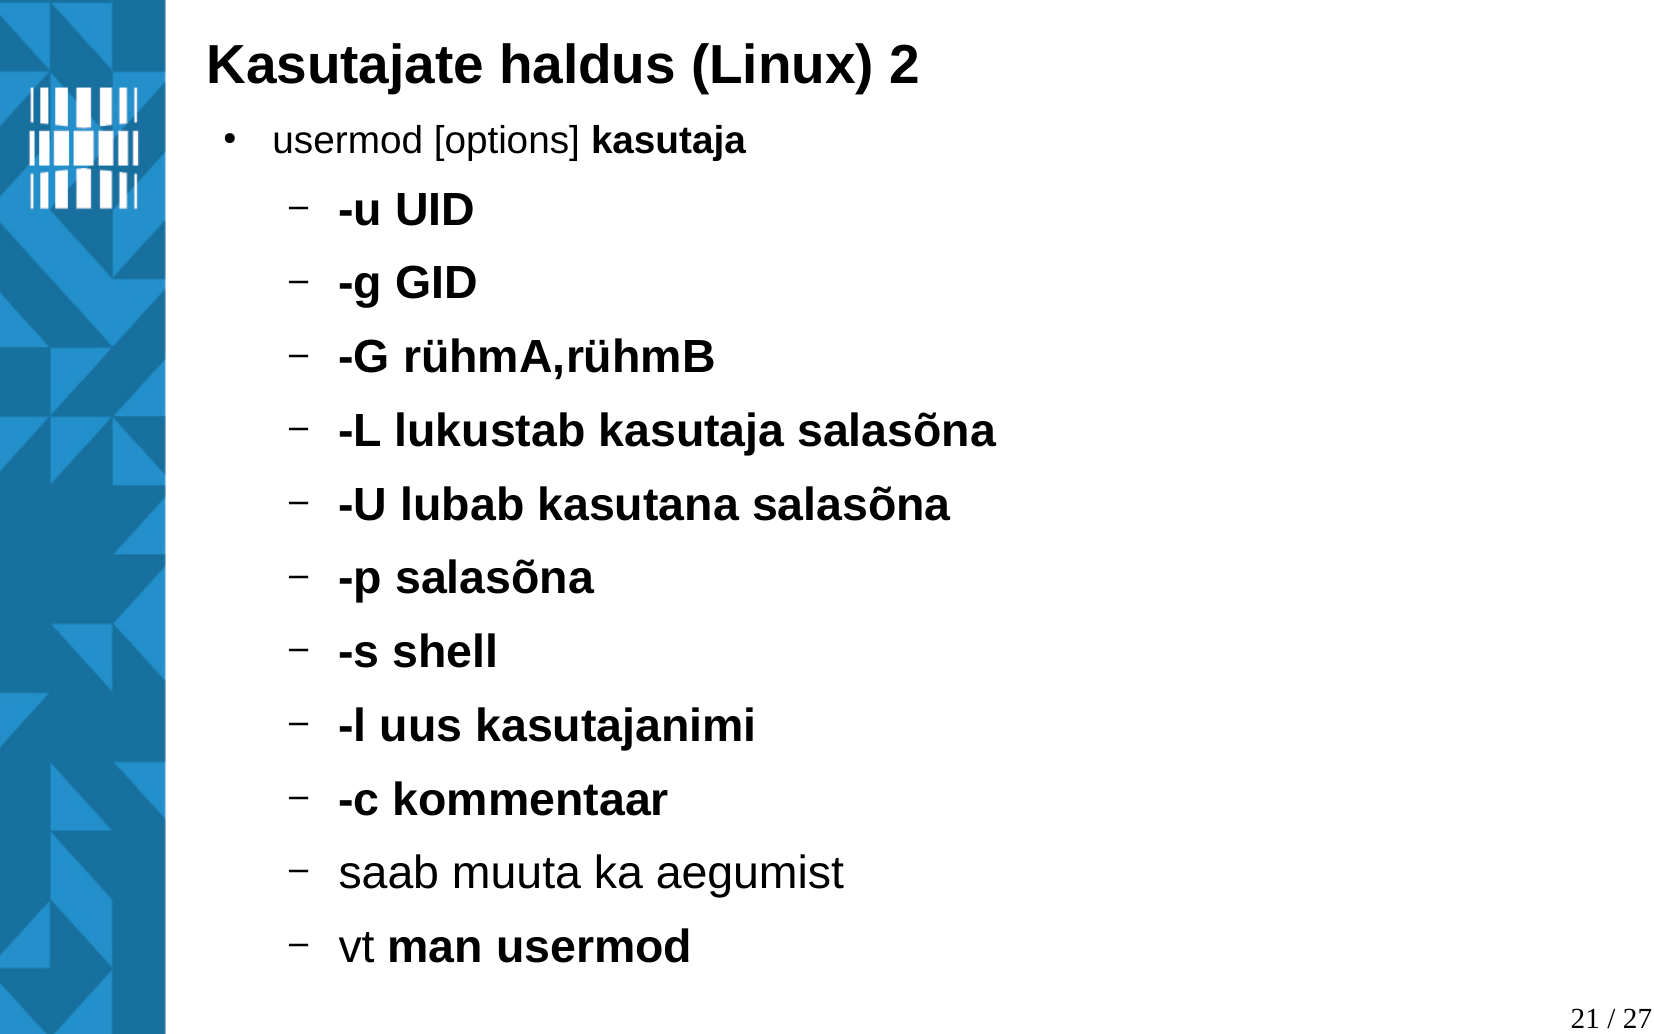

# Kasutajate haldus (Linux) 2
usermod [options] kasutaja
-u UID
-g GID
-G rühmA,rühmB
-L lukustab kasutaja salasõna
-U lubab kasutana salasõna
-p salasõna
-s shell
-l uus kasutajanimi
-c kommentaar
saab muuta ka aegumist
vt man usermod
21